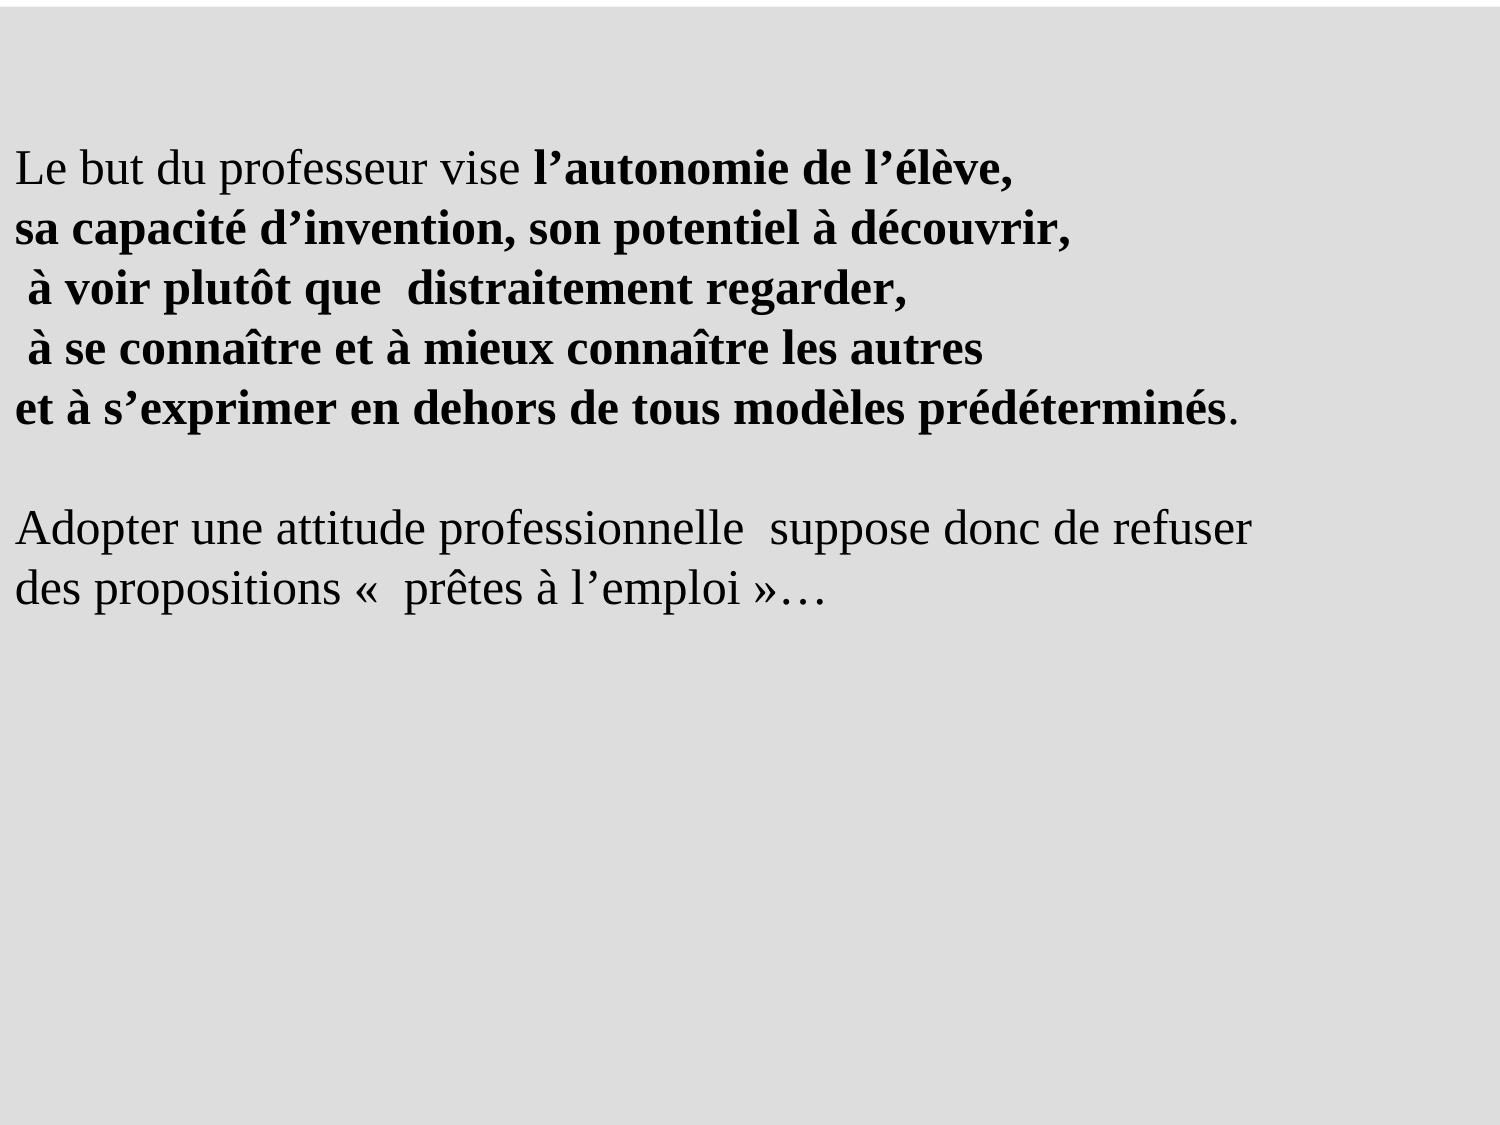

Le but du professeur vise l’autonomie de l’élève,
sa capacité d’invention, son potentiel à découvrir,
 à voir plutôt que distraitement regarder,
 à se connaître et à mieux connaître les autres
et à s’exprimer en dehors de tous modèles prédéterminés.
Adopter une attitude professionnelle suppose donc de refuser
des propositions «  prêtes à l’emploi »…